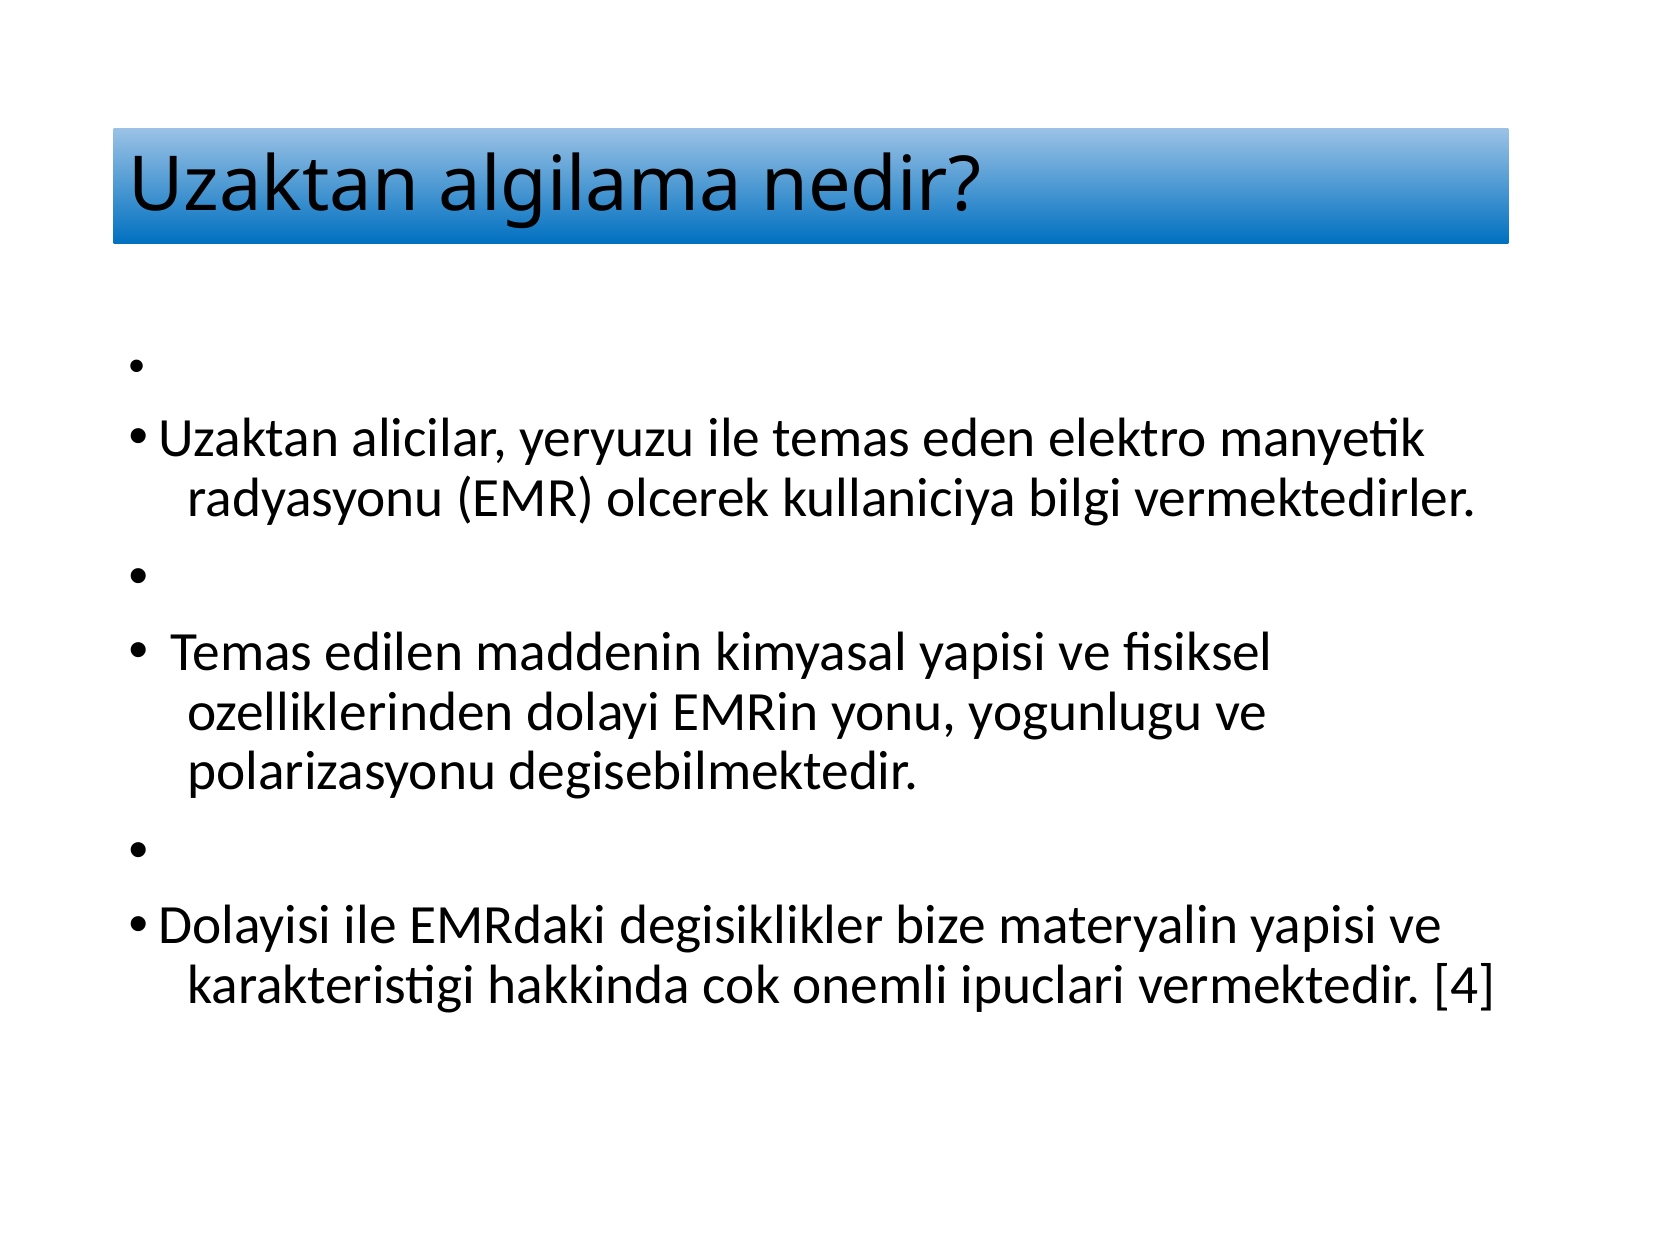

# Uzaktan algilama nedir?
Uzaktan alicilar, yeryuzu ile temas eden elektro manyetik radyasyonu (EMR) olcerek kullaniciya bilgi vermektedirler.
 Temas edilen maddenin kimyasal yapisi ve fisiksel ozelliklerinden dolayi EMRin yonu, yogunlugu ve polarizasyonu degisebilmektedir.
Dolayisi ile EMRdaki degisiklikler bize materyalin yapisi ve karakteristigi hakkinda cok onemli ipuclari vermektedir. [4]